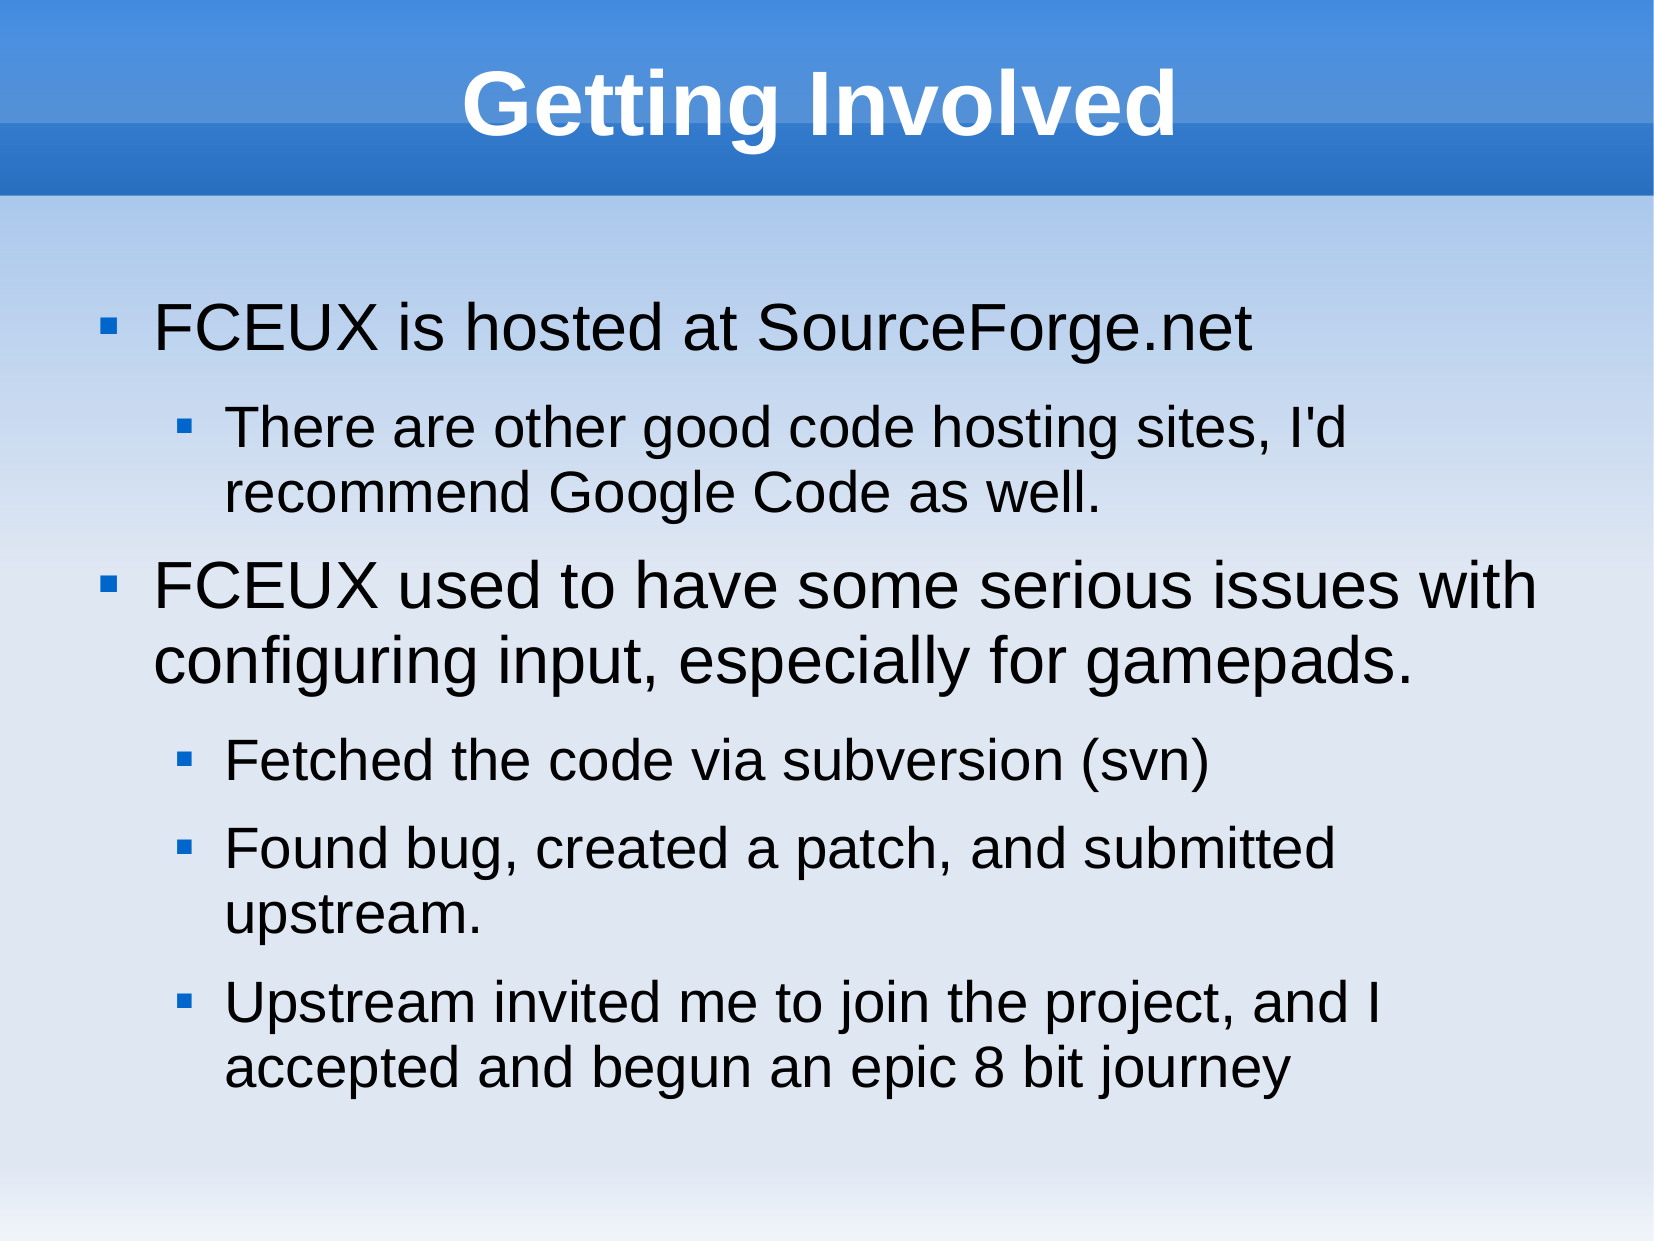

# Getting Involved
FCEUX is hosted at SourceForge.net
There are other good code hosting sites, I'd recommend Google Code as well.
FCEUX used to have some serious issues with configuring input, especially for gamepads.
Fetched the code via subversion (svn)
Found bug, created a patch, and submitted upstream.
Upstream invited me to join the project, and I accepted and begun an epic 8 bit journey